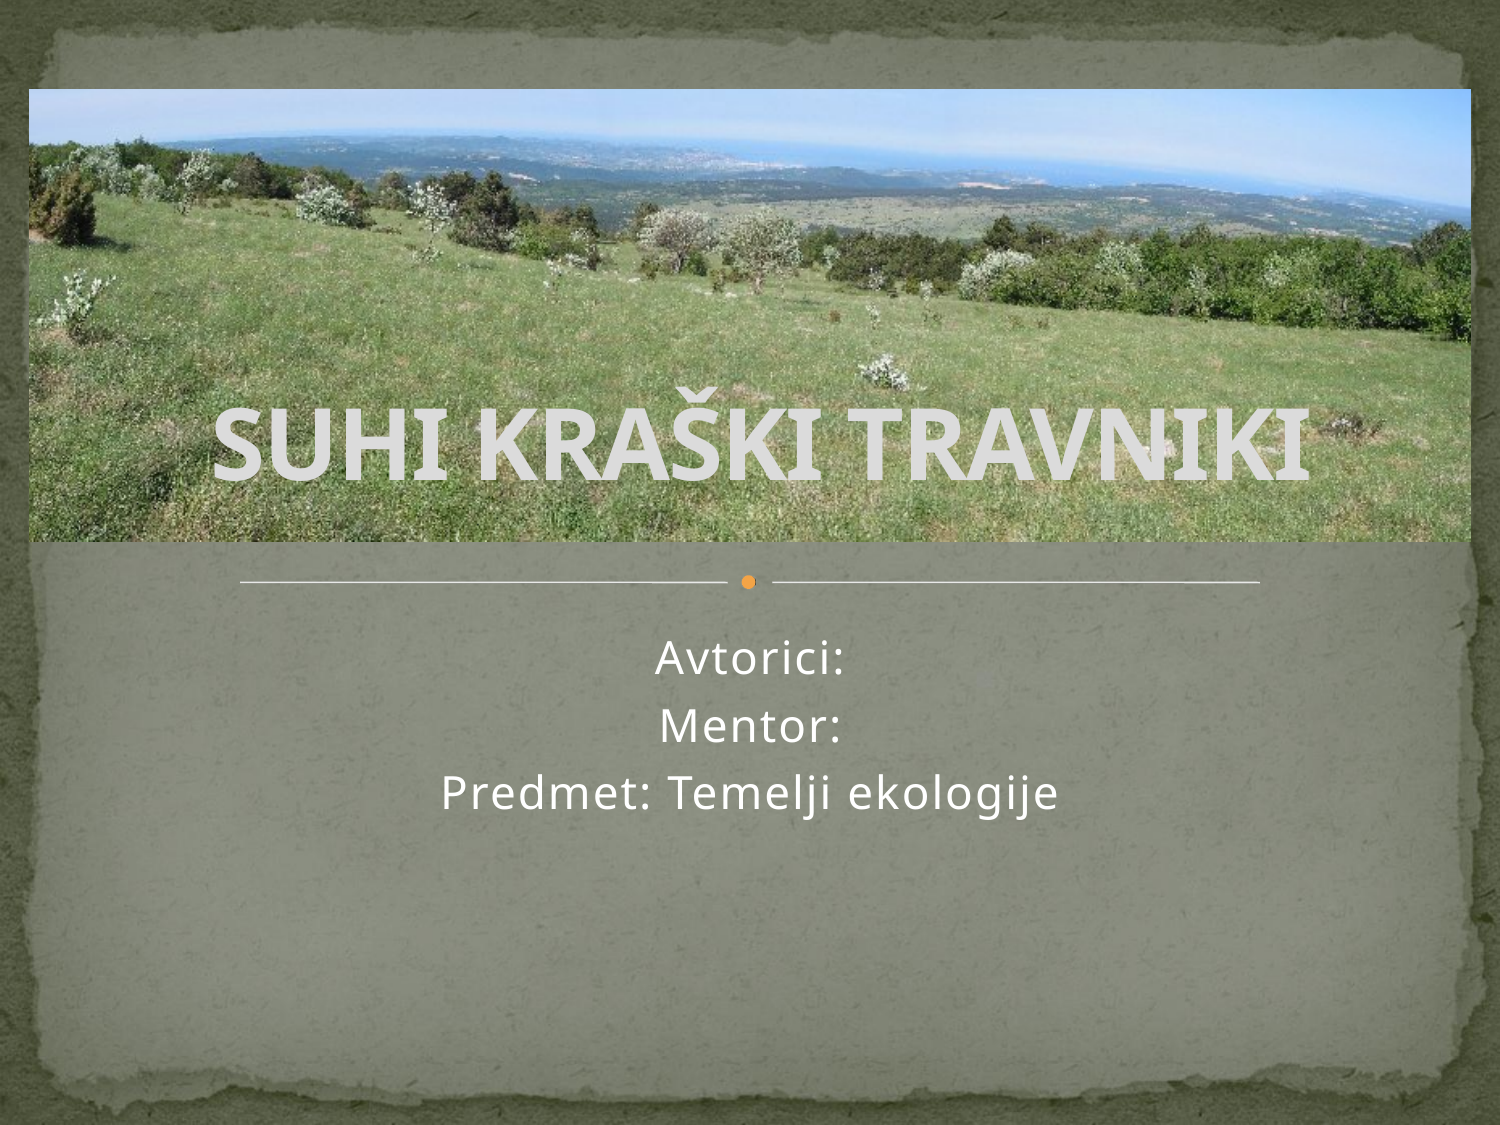

SUHI KRAŠKI TRAVNIKI
# Avtorici:
Mentor:
Predmet: Temelji ekologije